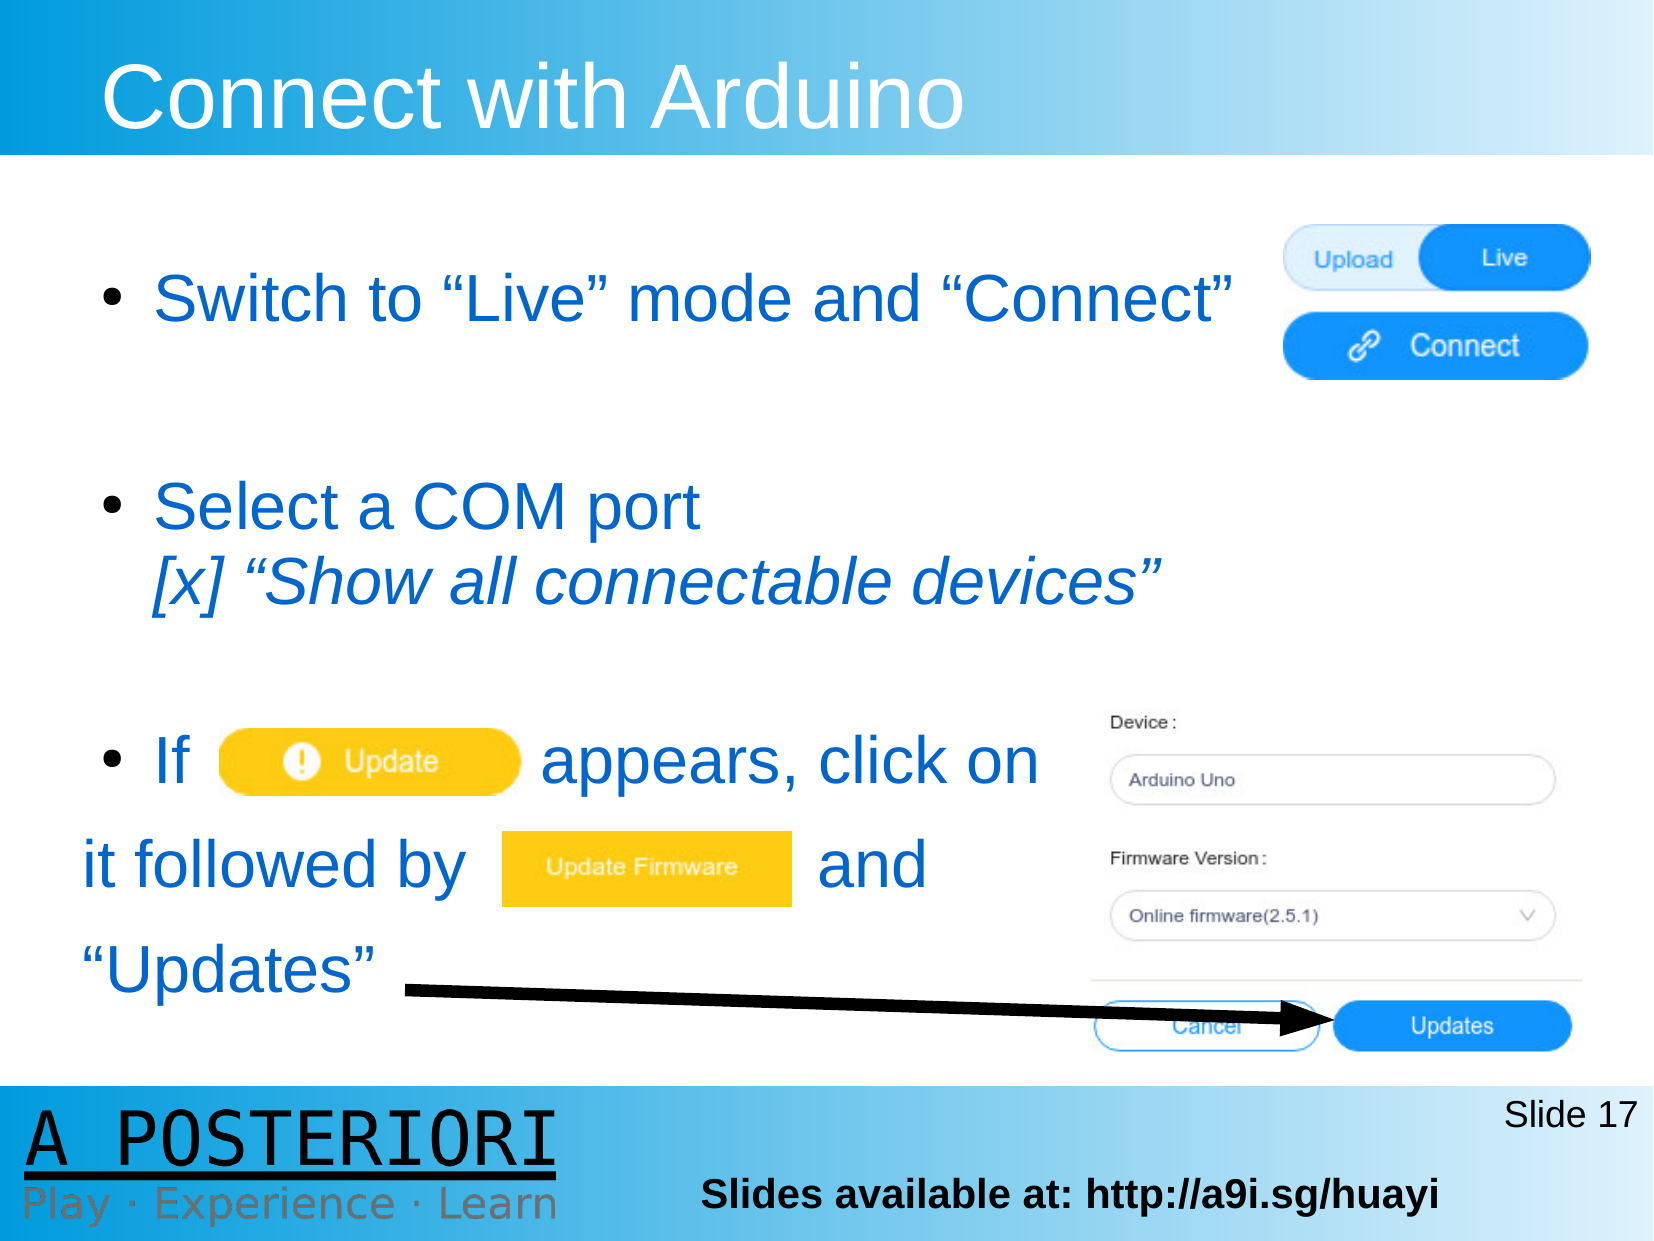

# Connect with Arduino
Switch to “Live” mode and “Connect”
Select a COM port
[x] “Show all connectable devices”
If appears, click on
it followed by and
“Updates”